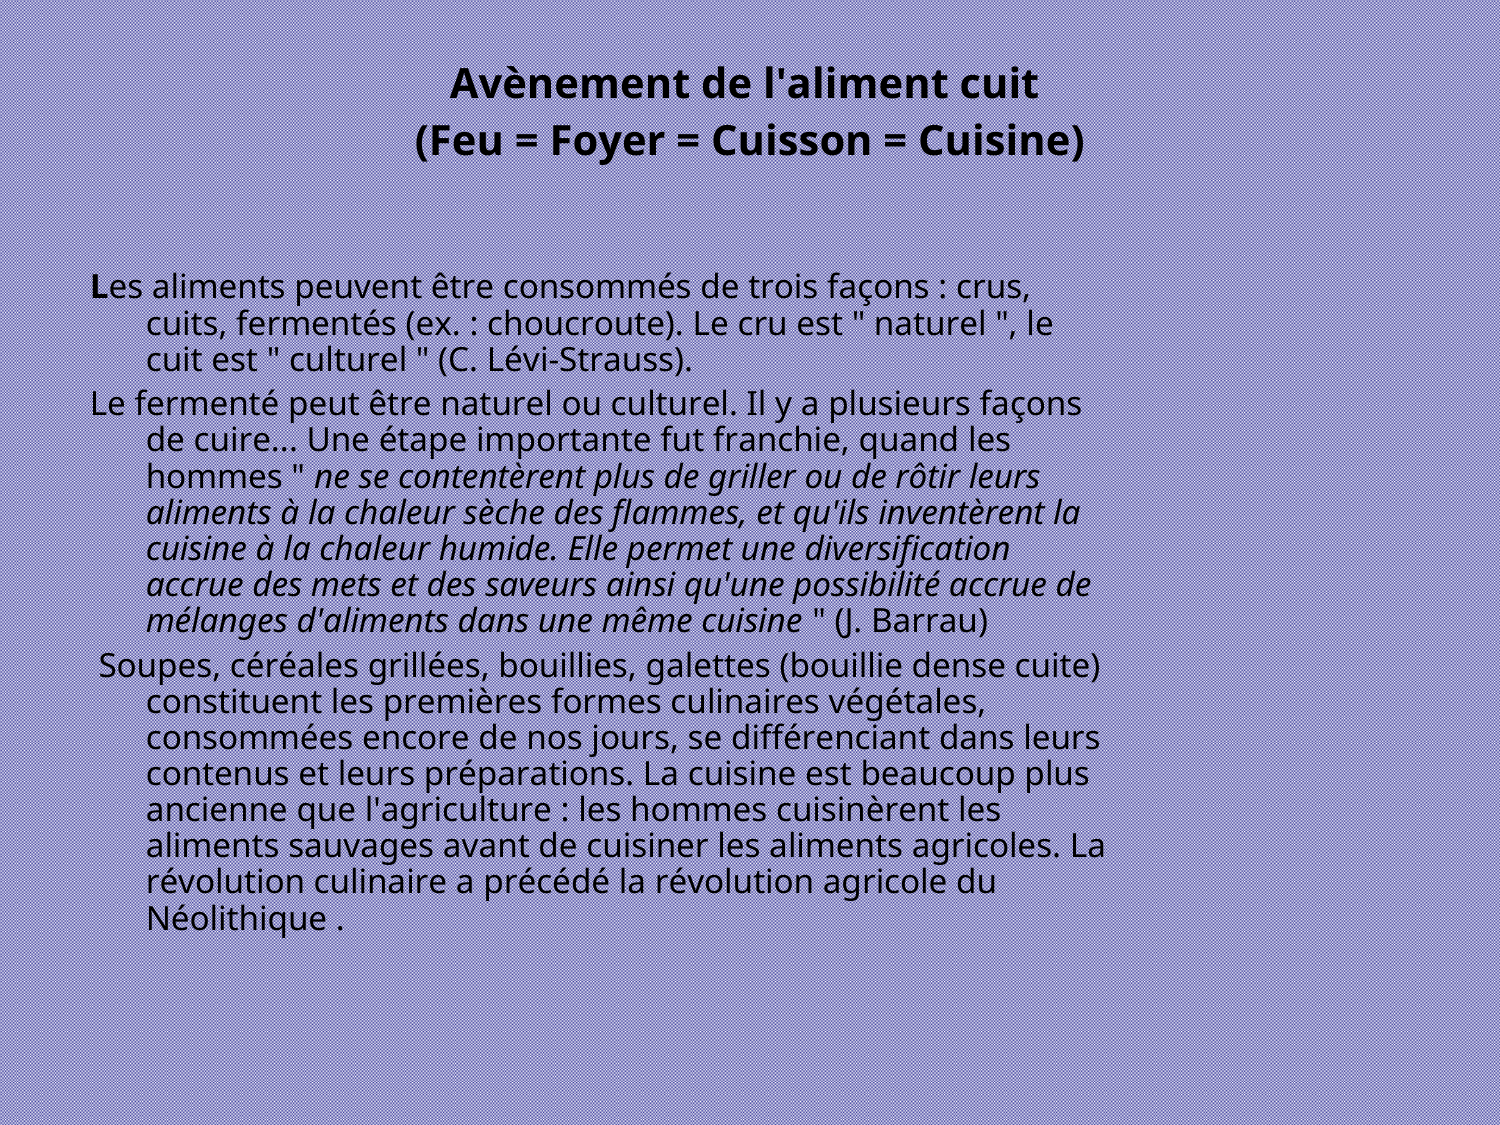

# Avènement de l'aliment cuit (Feu = Foyer = Cuisson = Cuisine)
Les aliments peuvent être consommés de trois façons : crus, cuits, fermentés (ex. : choucroute). Le cru est " naturel ", le cuit est " culturel " (C. Lévi-Strauss).
Le fermenté peut être naturel ou culturel. Il y a plusieurs façons de cuire... Une étape importante fut franchie, quand les hommes " ne se contentèrent plus de griller ou de rôtir leurs aliments à la chaleur sèche des flammes, et qu'ils inventèrent la cuisine à la chaleur humide. Elle permet une diversification accrue des mets et des saveurs ainsi qu'une possibilité accrue de mélanges d'aliments dans une même cuisine " (J. Barrau)
 Soupes, céréales grillées, bouillies, galettes (bouillie dense cuite) constituent les premières formes culinaires végétales, consommées encore de nos jours, se différenciant dans leurs contenus et leurs préparations. La cuisine est beaucoup plus ancienne que l'agriculture : les hommes cuisinèrent les aliments sauvages avant de cuisiner les aliments agricoles. La révolution culinaire a précédé la révolution agricole du Néolithique .